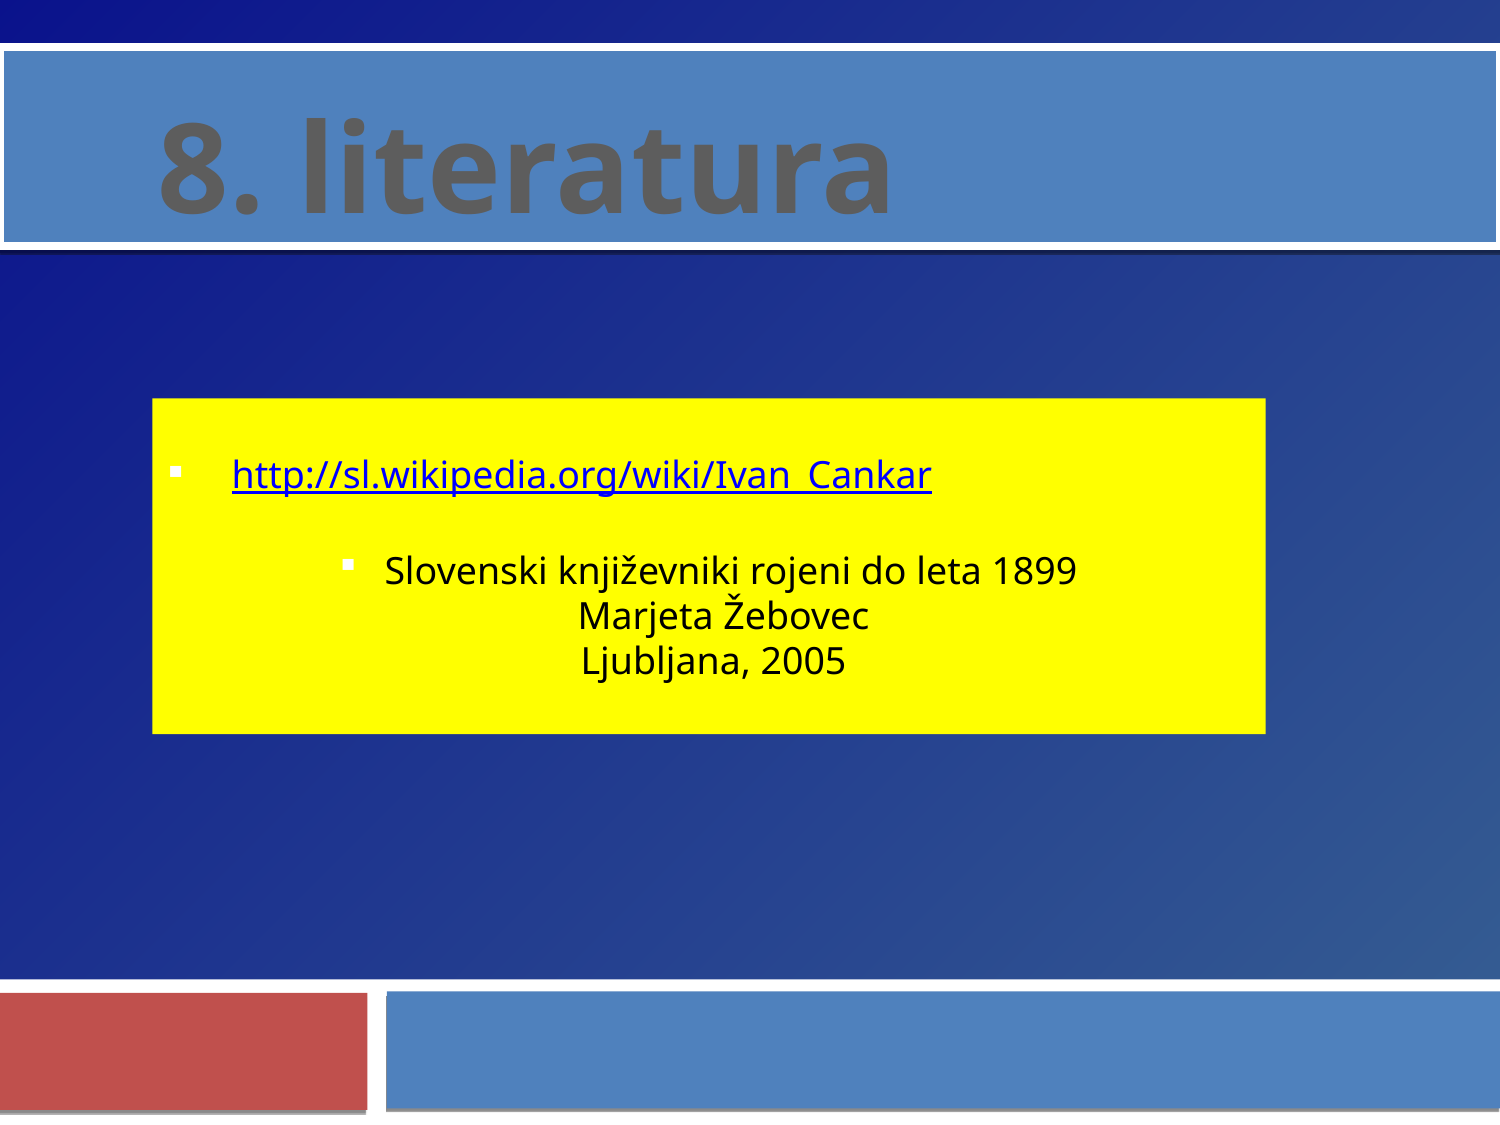

# 8. literatura
 http://sl.wikipedia.org/wiki/Ivan_Cankar
 Slovenski književniki rojeni do leta 1899
 Marjeta Žebovec
 Ljubljana, 2005